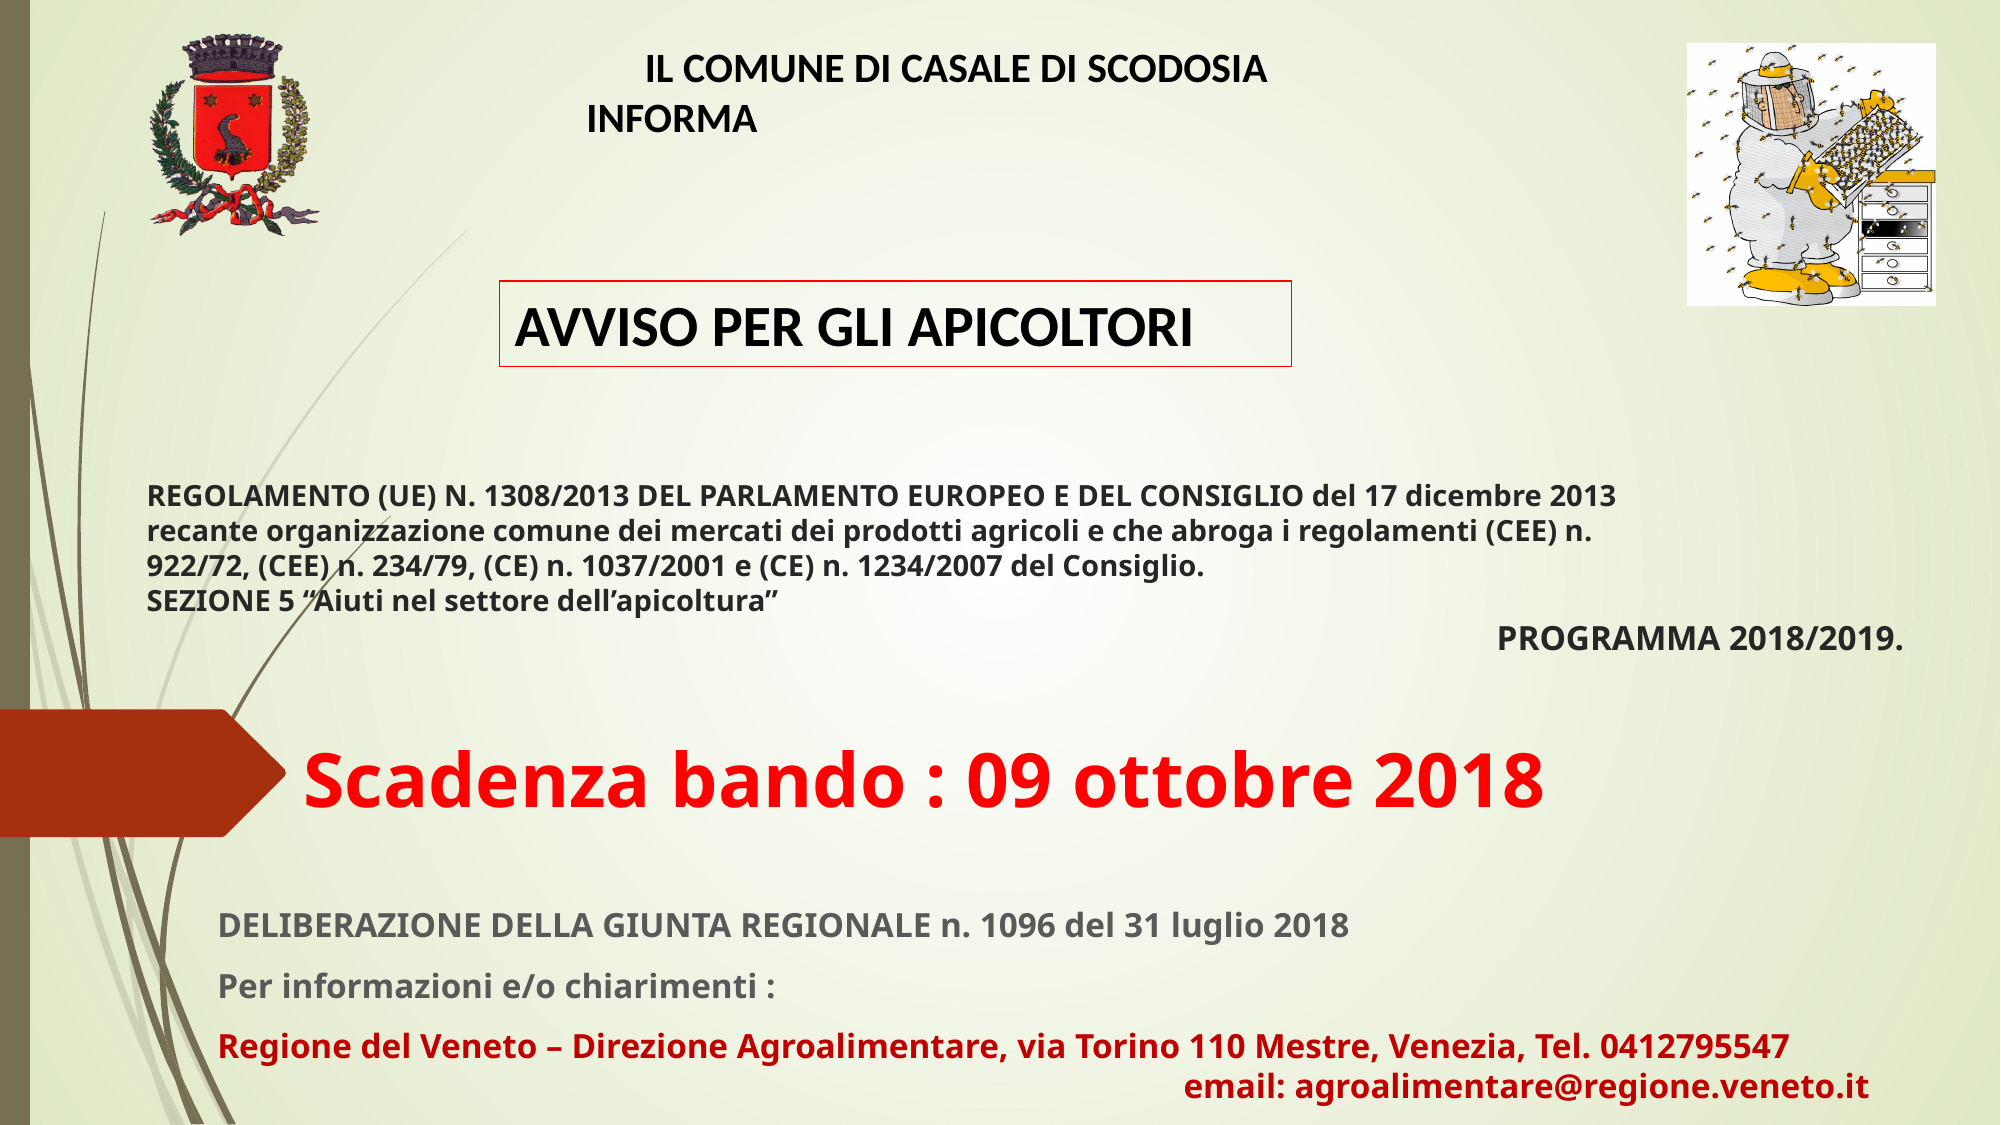

IL COMUNE DI CASALE DI SCODOSIA 			 INFORMA
AVVISO PER GLI APICOLTORI
# REGOLAMENTO (UE) N. 1308/2013 DEL PARLAMENTO EUROPEO E DEL CONSIGLIO del 17 dicembre 2013 recante organizzazione comune dei mercati dei prodotti agricoli e che abroga i regolamenti (CEE) n. 922/72, (CEE) n. 234/79, (CE) n. 1037/2001 e (CE) n. 1234/2007 del Consiglio. SEZIONE 5 “Aiuti nel settore dell’apicoltura” PROGRAMMA 2018/2019.
 Scadenza bando : 09 ottobre 2018
		 DELIBERAZIONE DELLA GIUNTA REGIONALE n. 1096 del 31 luglio 2018
 		 Per informazioni e/o chiarimenti :
		 Regione del Veneto – Direzione Agroalimentare, via Torino 110 Mestre, Venezia, Tel. 0412795547 																	email: agroalimentare@regione.veneto.it